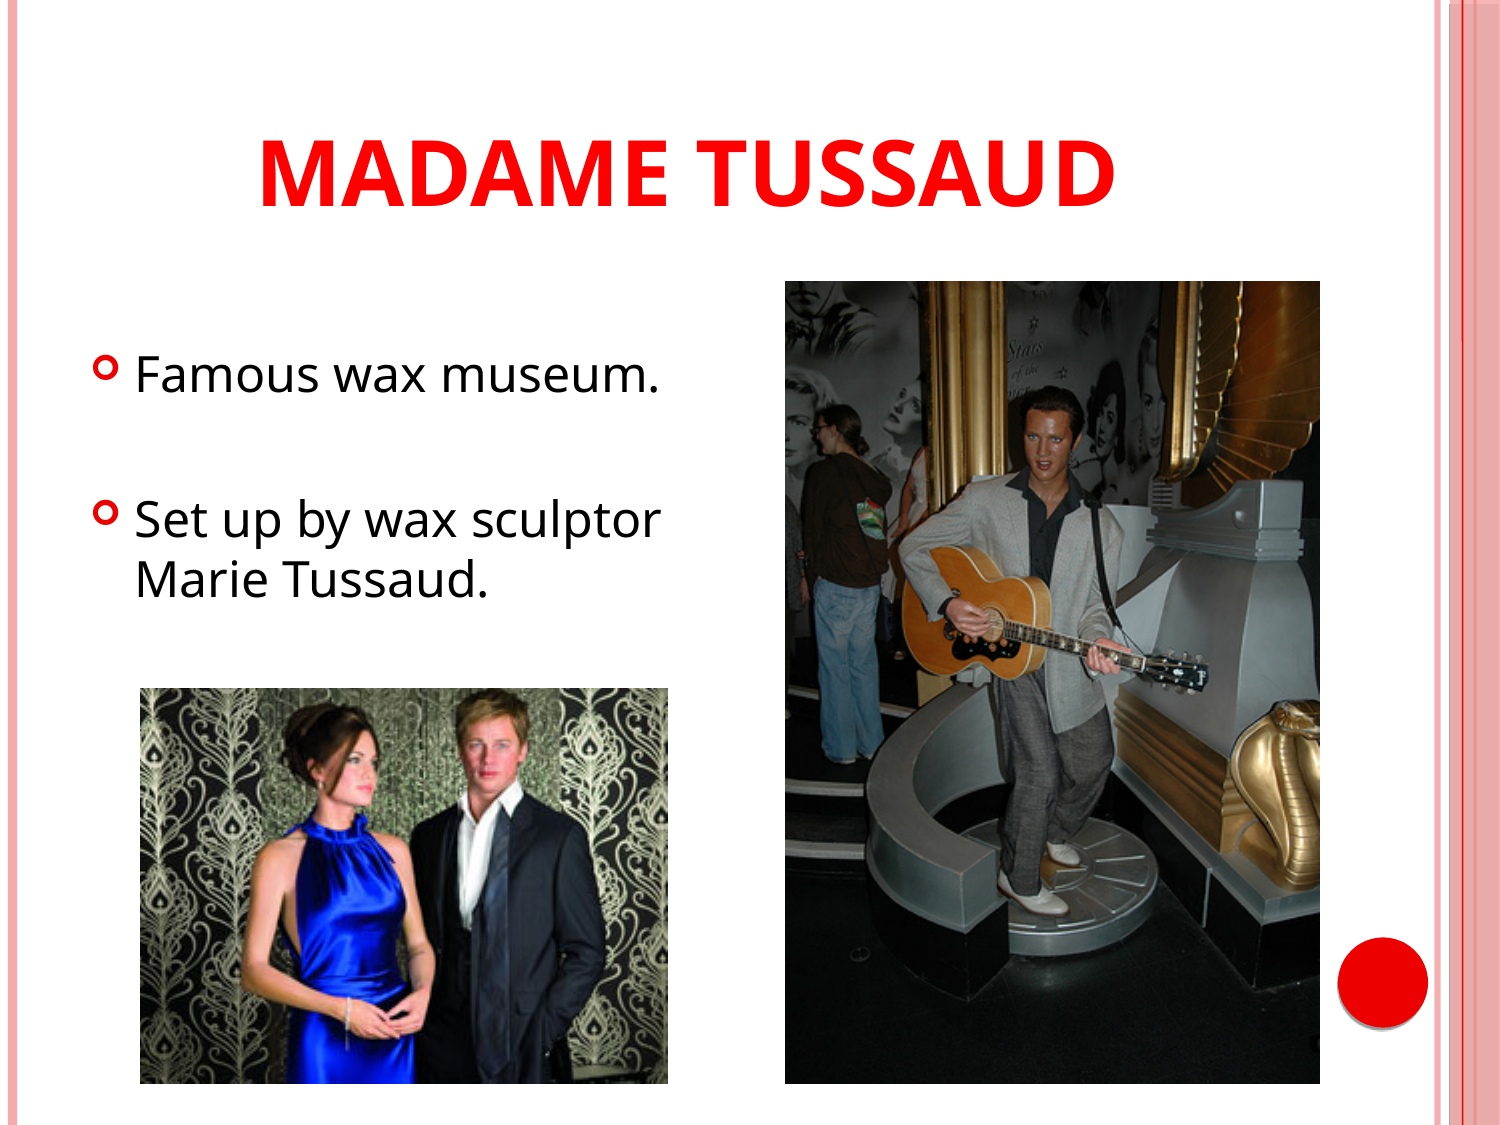

# MADAME TUSSAUD
Famous wax museum.
Set up by wax sculptor Marie Tussaud.